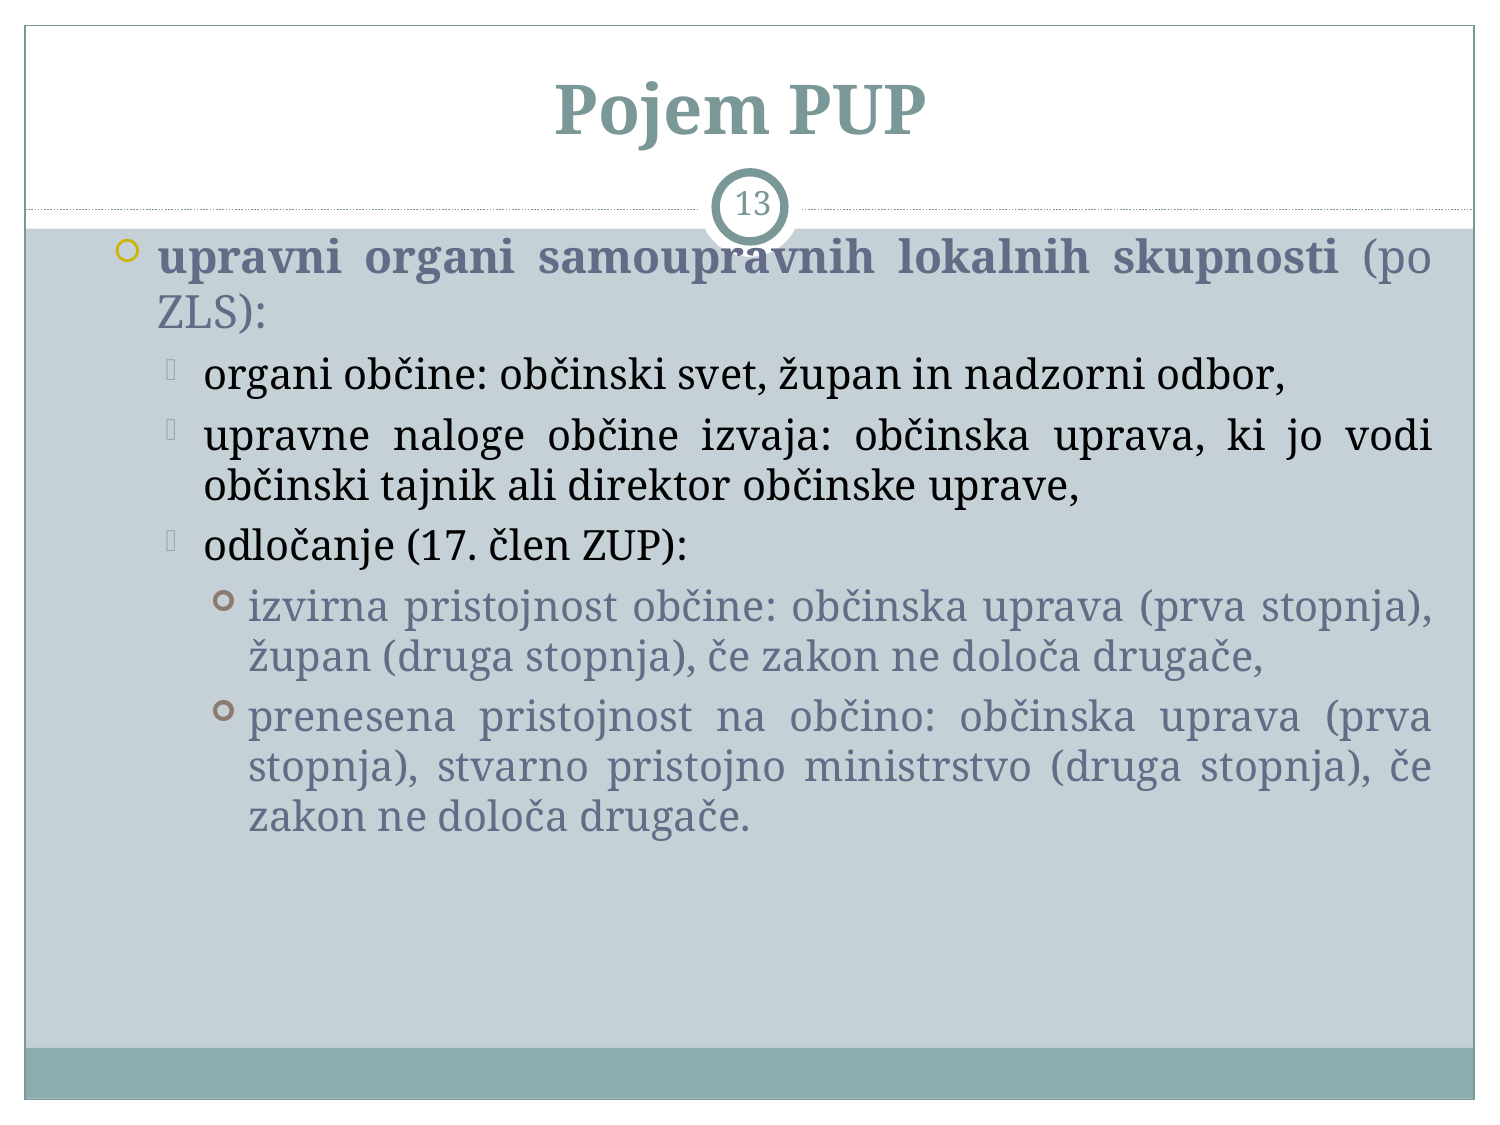

# Pojem PUP
upravni organi samoupravnih lokalnih skupnosti (po ZLS):
organi občine: občinski svet, župan in nadzorni odbor,
upravne naloge občine izvaja: občinska uprava, ki jo vodi občinski tajnik ali direktor občinske uprave,
odločanje (17. člen ZUP):
izvirna pristojnost občine: občinska uprava (prva stopnja), župan (druga stopnja), če zakon ne določa drugače,
prenesena pristojnost na občino: občinska uprava (prva stopnja), stvarno pristojno ministrstvo (druga stopnja), če zakon ne določa drugače.